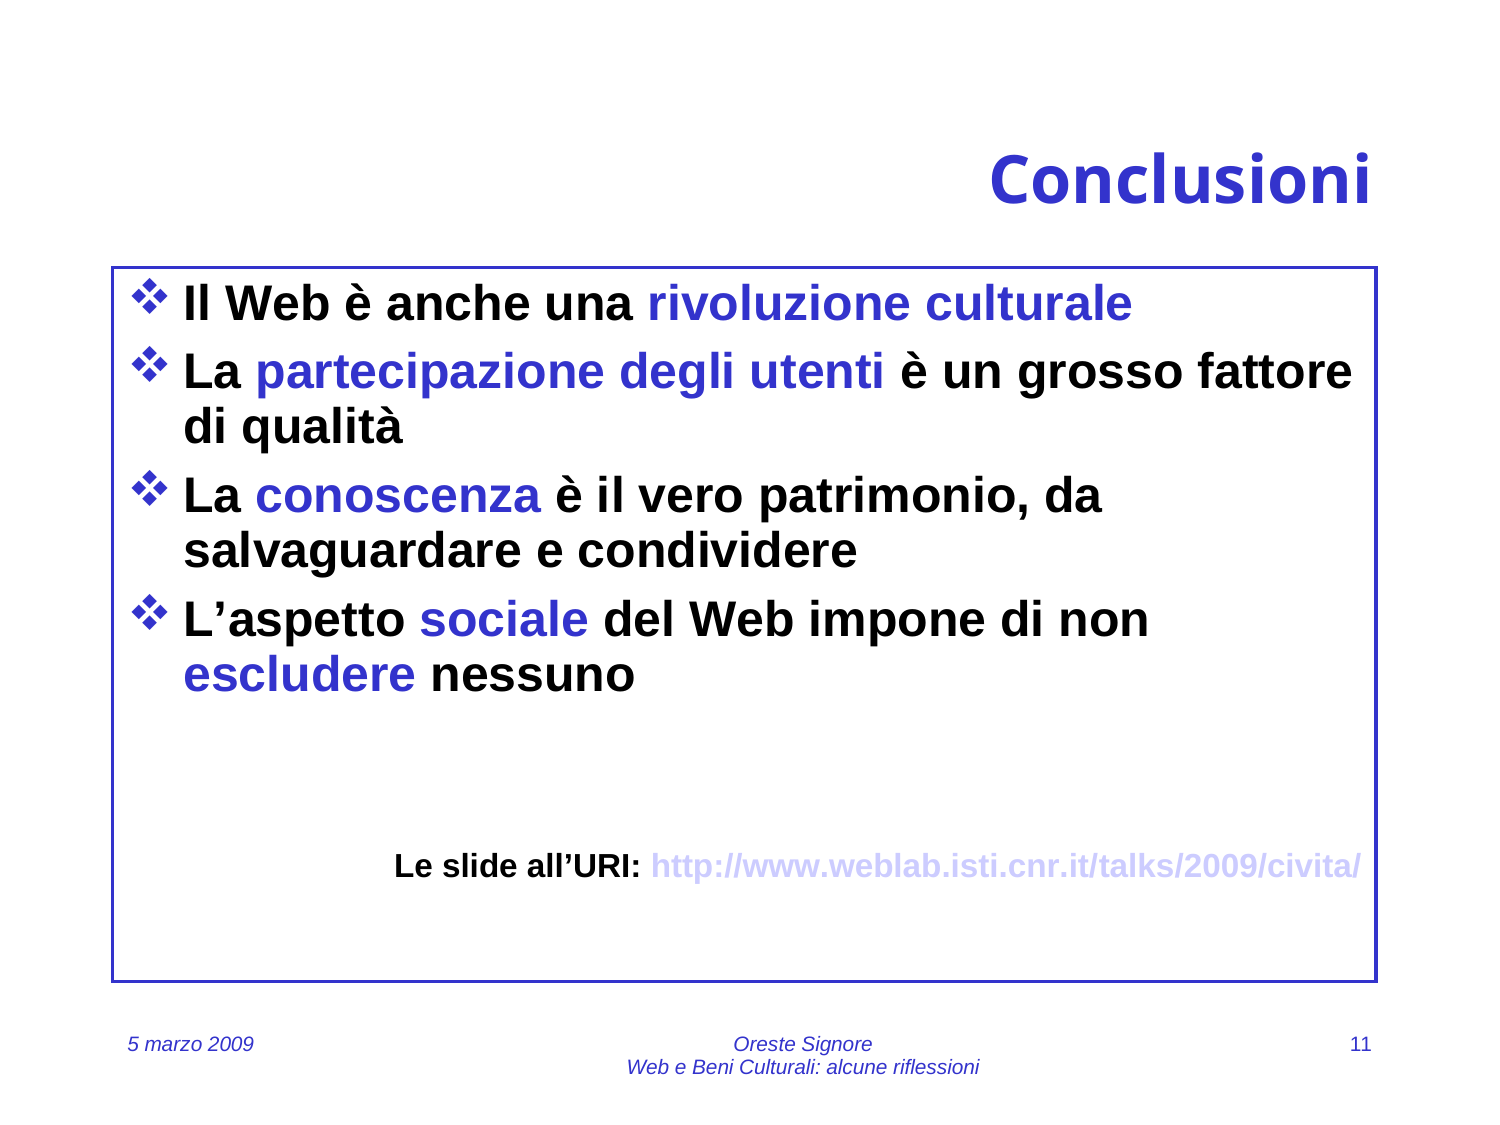

# Conclusioni
Il Web è anche una rivoluzione culturale
La partecipazione degli utenti è un grosso fattore di qualità
La conoscenza è il vero patrimonio, da salvaguardare e condividere
L’aspetto sociale del Web impone di non escludere nessuno
Le slide all’URI: http://www.weblab.isti.cnr.it/talks/2009/civita/
Oreste Signore
Rappresentare la conoscenza archeologica: dalla catalogazione cartacea al web semantico
11